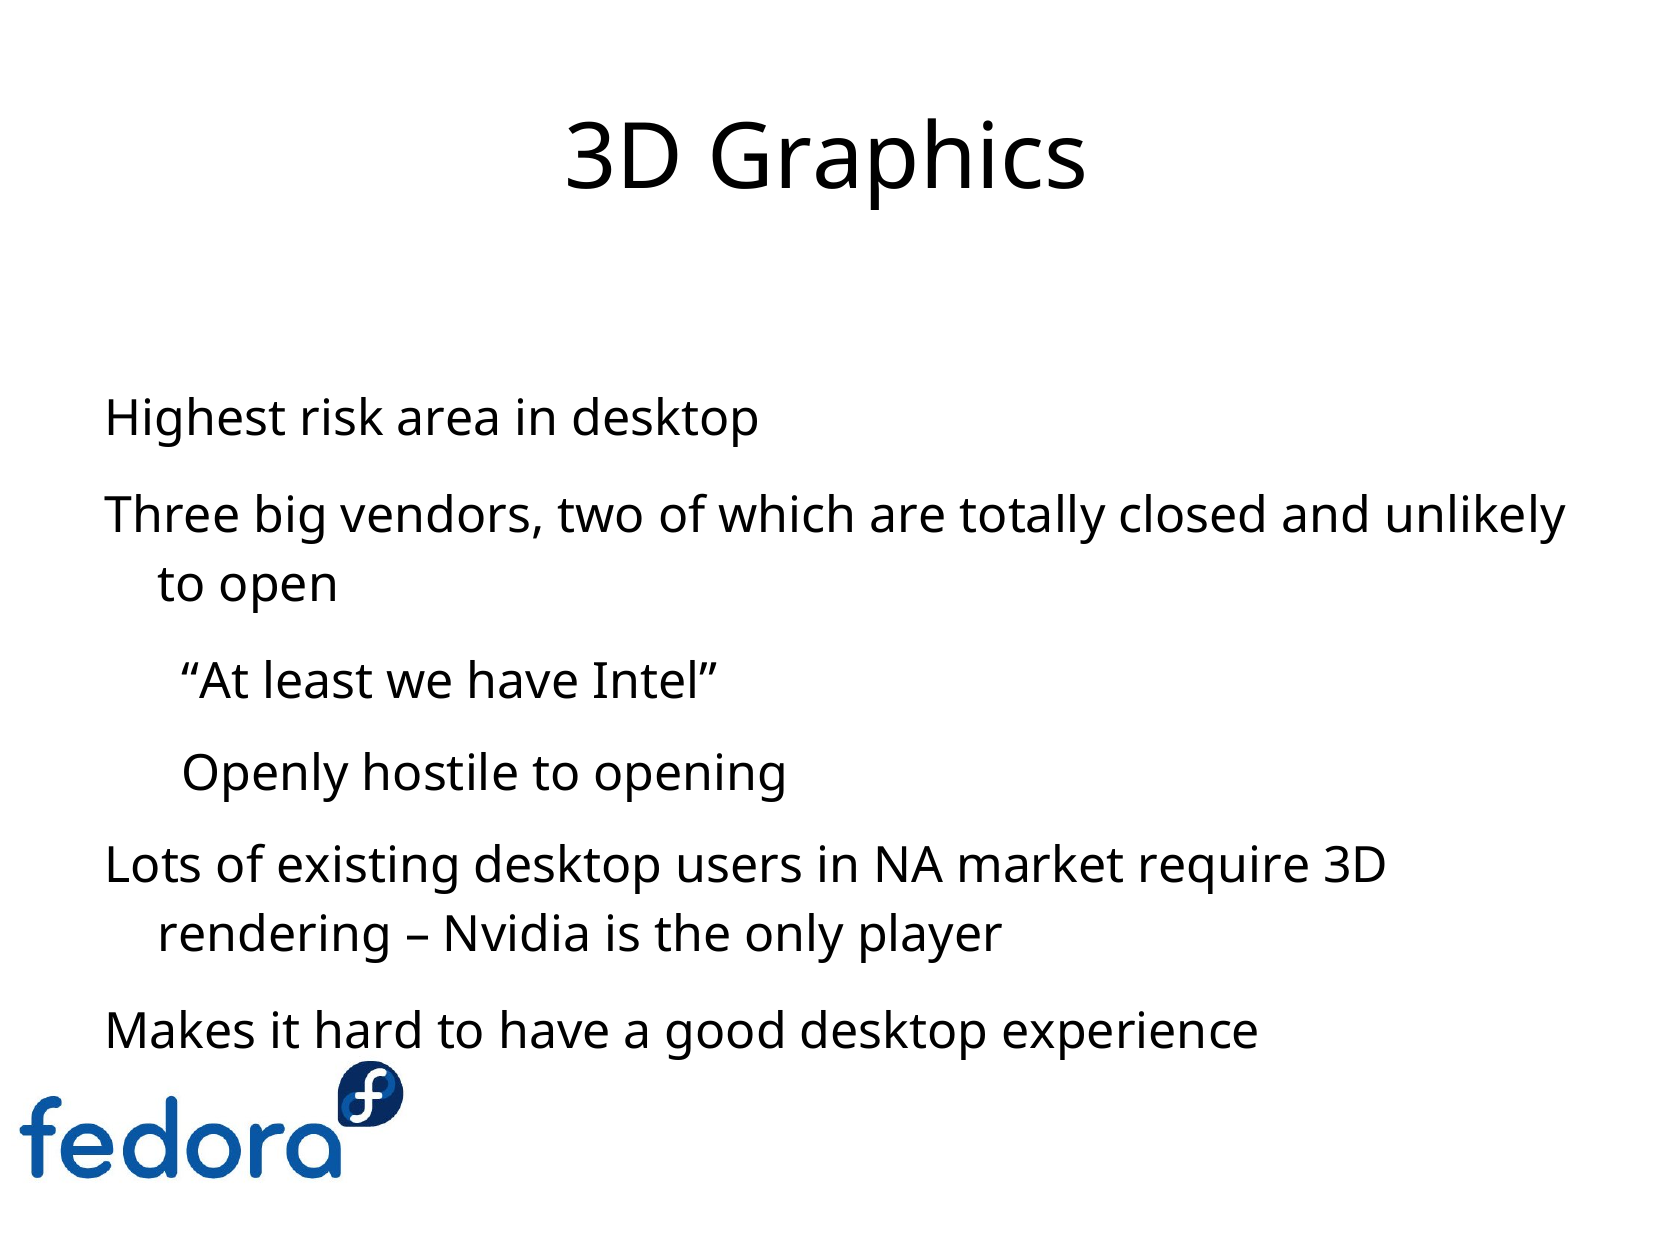

# 3D Graphics
Highest risk area in desktop
Three big vendors, two of which are totally closed and unlikely to open
“At least we have Intel”
Openly hostile to opening
Lots of existing desktop users in NA market require 3D rendering – Nvidia is the only player
Makes it hard to have a good desktop experience